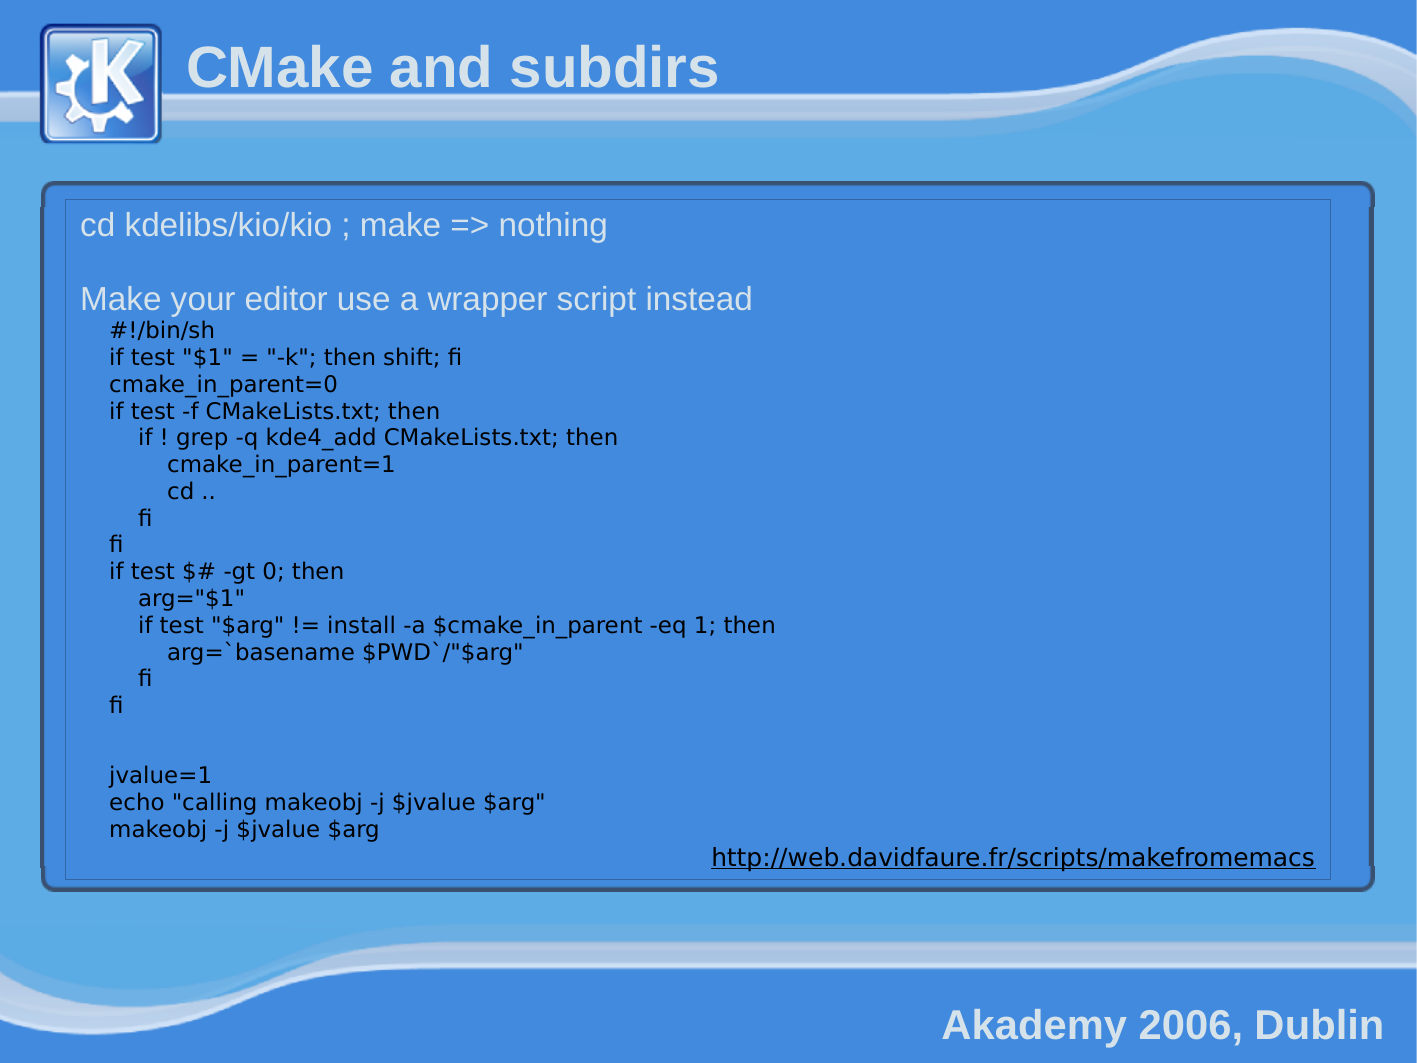

CMake and subdirs
cd kdelibs/kio/kio ; make => nothing
Make your editor use a wrapper script instead
 #!/bin/sh
 if test "$1" = "-k"; then shift; fi
 cmake_in_parent=0
 if test -f CMakeLists.txt; then
 if ! grep -q kde4_add CMakeLists.txt; then
 cmake_in_parent=1
 cd ..
 fi
 fi
 if test $# -gt 0; then
 arg="$1"
 if test "$arg" != install -a $cmake_in_parent -eq 1; then
 arg=`basename $PWD`/"$arg"
 fi
 fi
 jvalue=1
 echo "calling makeobj -j $jvalue $arg"
 makeobj -j $jvalue $arg
http://web.davidfaure.fr/scripts/makefromemacs